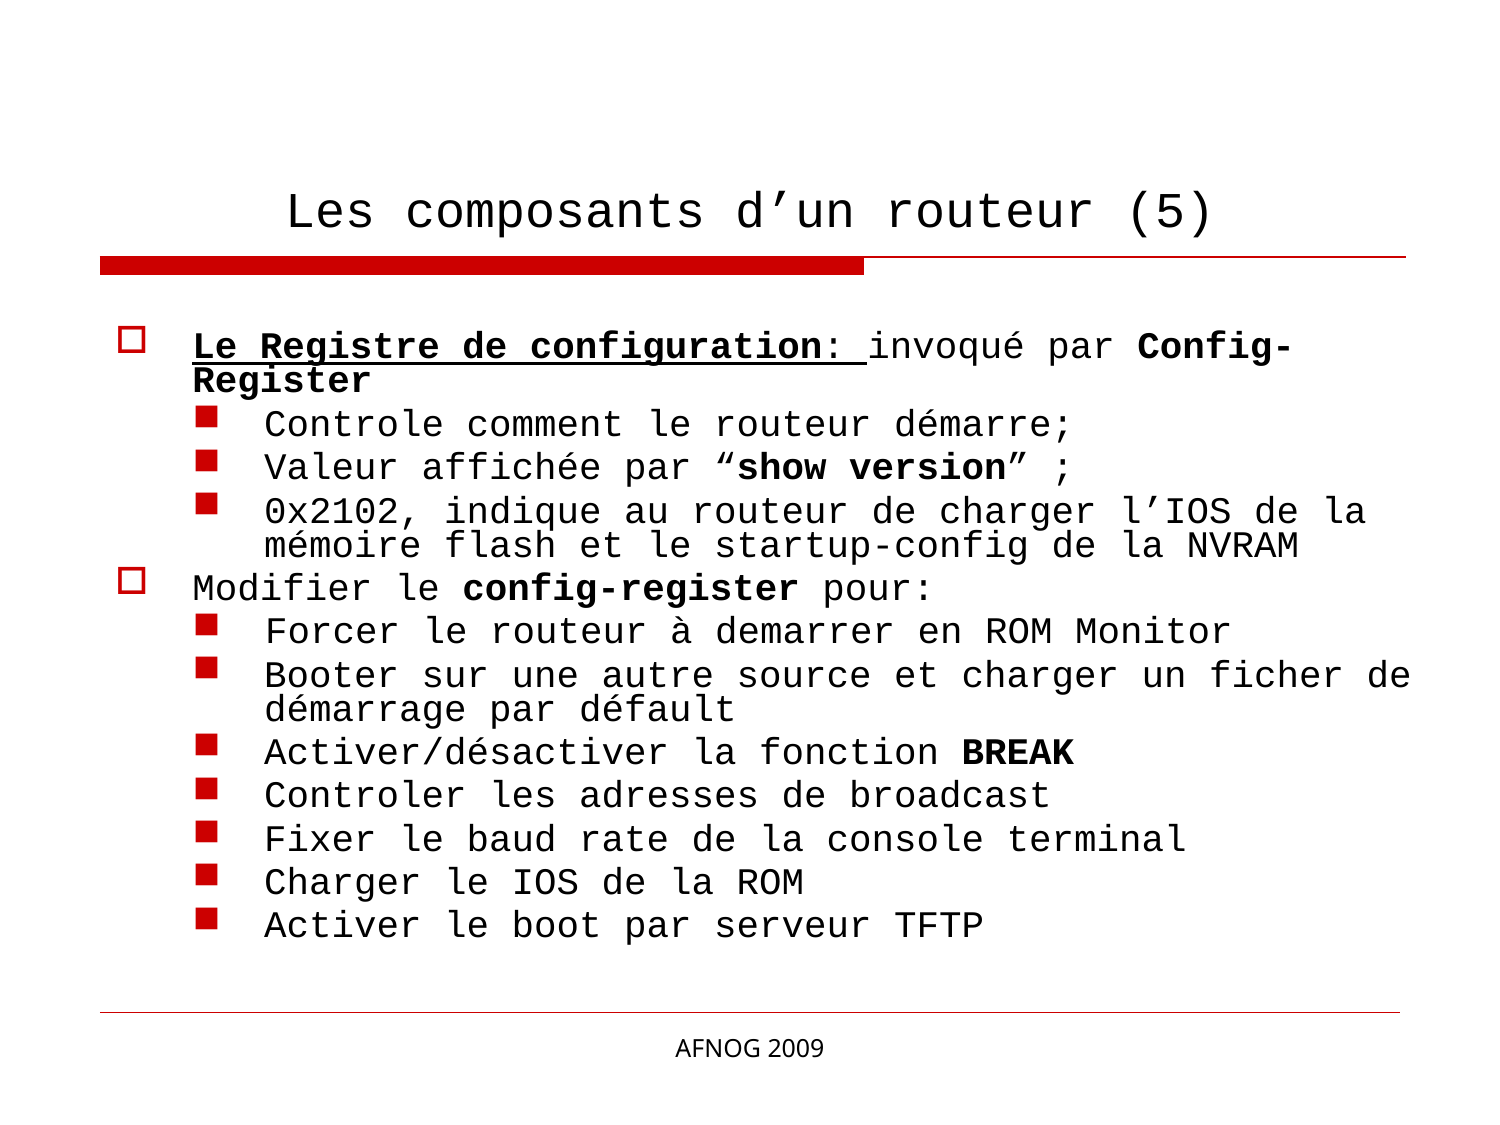

# Les composants d’un routeur (5)
Le Registre de configuration: invoqué par Config-Register
Controle comment le routeur démarre;
Valeur affichée par “show version” ;
0x2102, indique au routeur de charger l’IOS de la mémoire flash et le startup-config de la NVRAM
Modifier le config-register pour:
	Forcer le routeur à demarrer en ROM Monitor
Booter sur une autre source et charger un ficher de démarrage par défault
Activer/désactiver la fonction BREAK
Controler les adresses de broadcast
Fixer le baud rate de la console terminal
Charger le IOS de la ROM
Activer le boot par serveur TFTP
AFNOG 2009